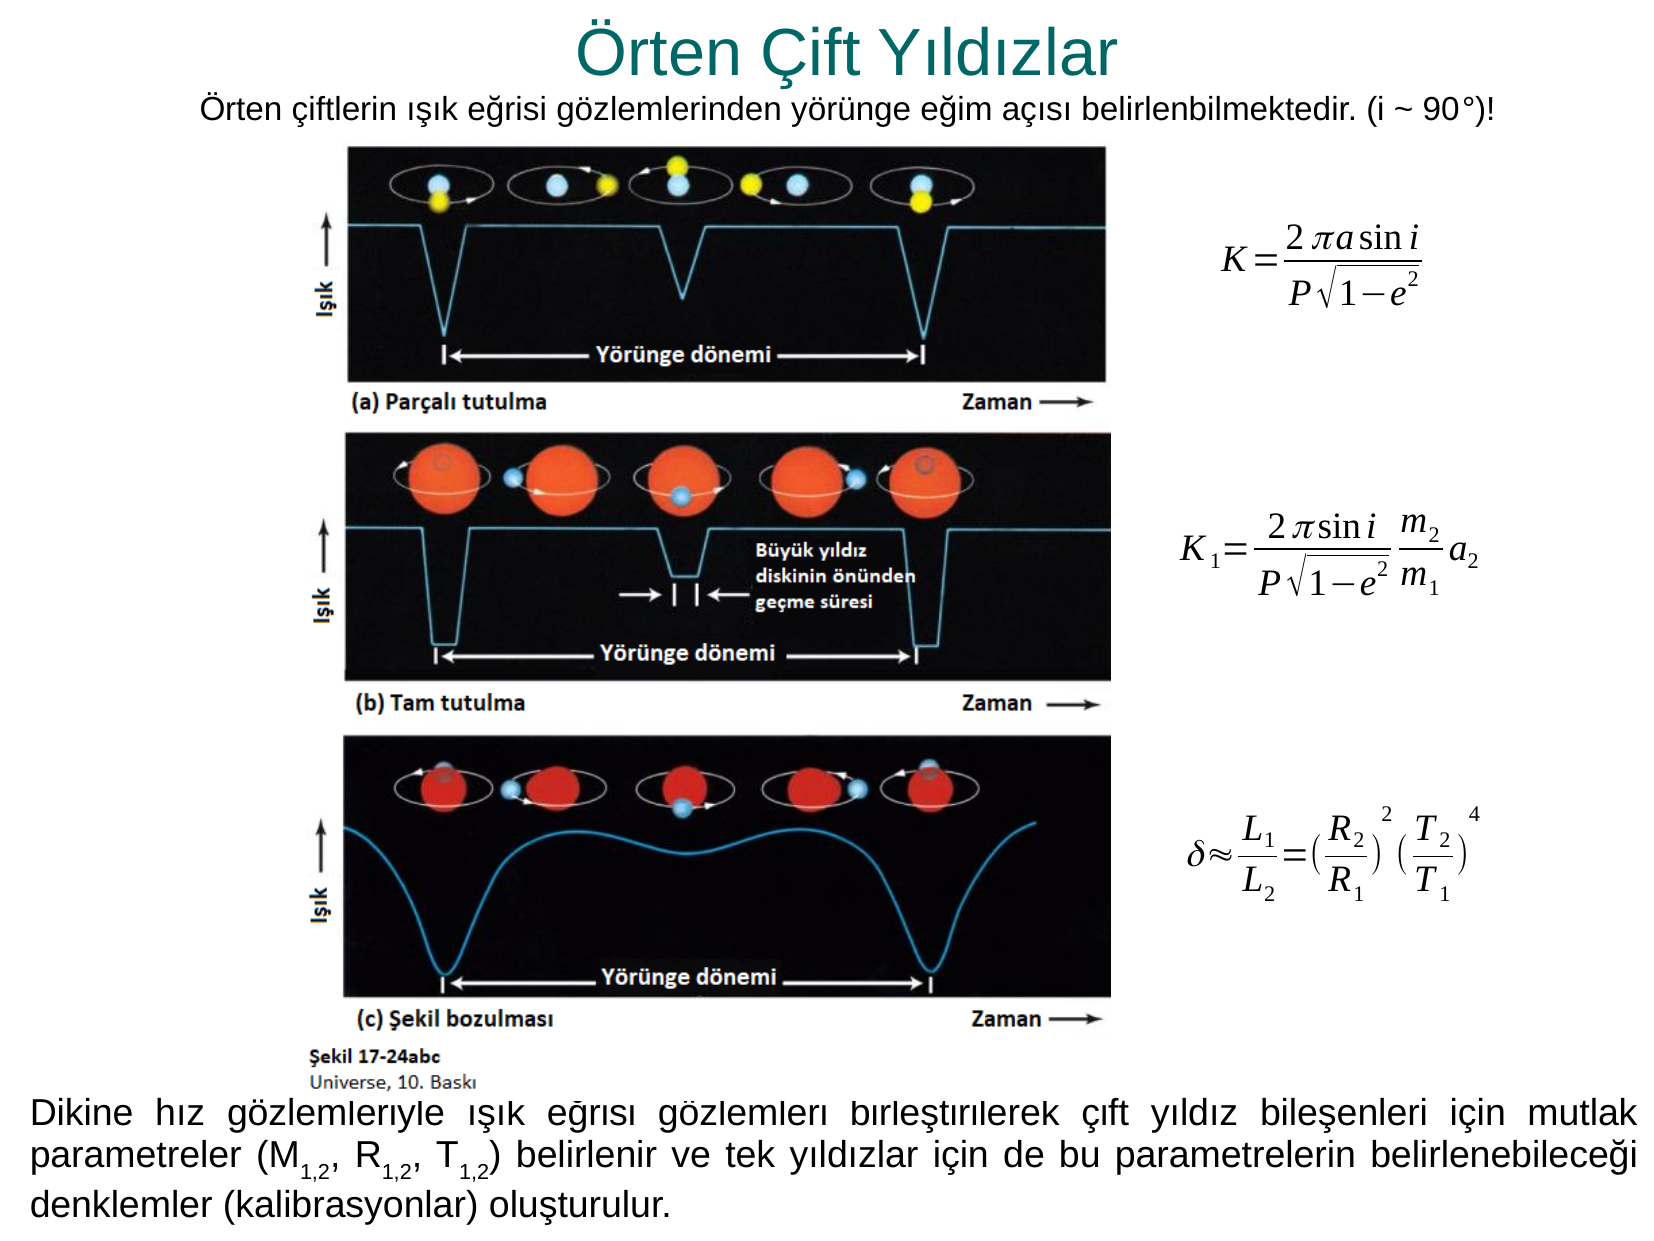

Örten Çift Yıldızlar
Örten çiftlerin ışık eğrisi gözlemlerinden yörünge eğim açısı belirlenbilmektedir. (i ~ 90°)!
Dikine hız gözlemleriyle ışık eğrisi gözlemleri birleştirilerek çift yıldız bileşenleri için mutlak parametreler (M1,2, R1,2, T1,2) belirlenir ve tek yıldızlar için de bu parametrelerin belirlenebileceği denklemler (kalibrasyonlar) oluşturulur.